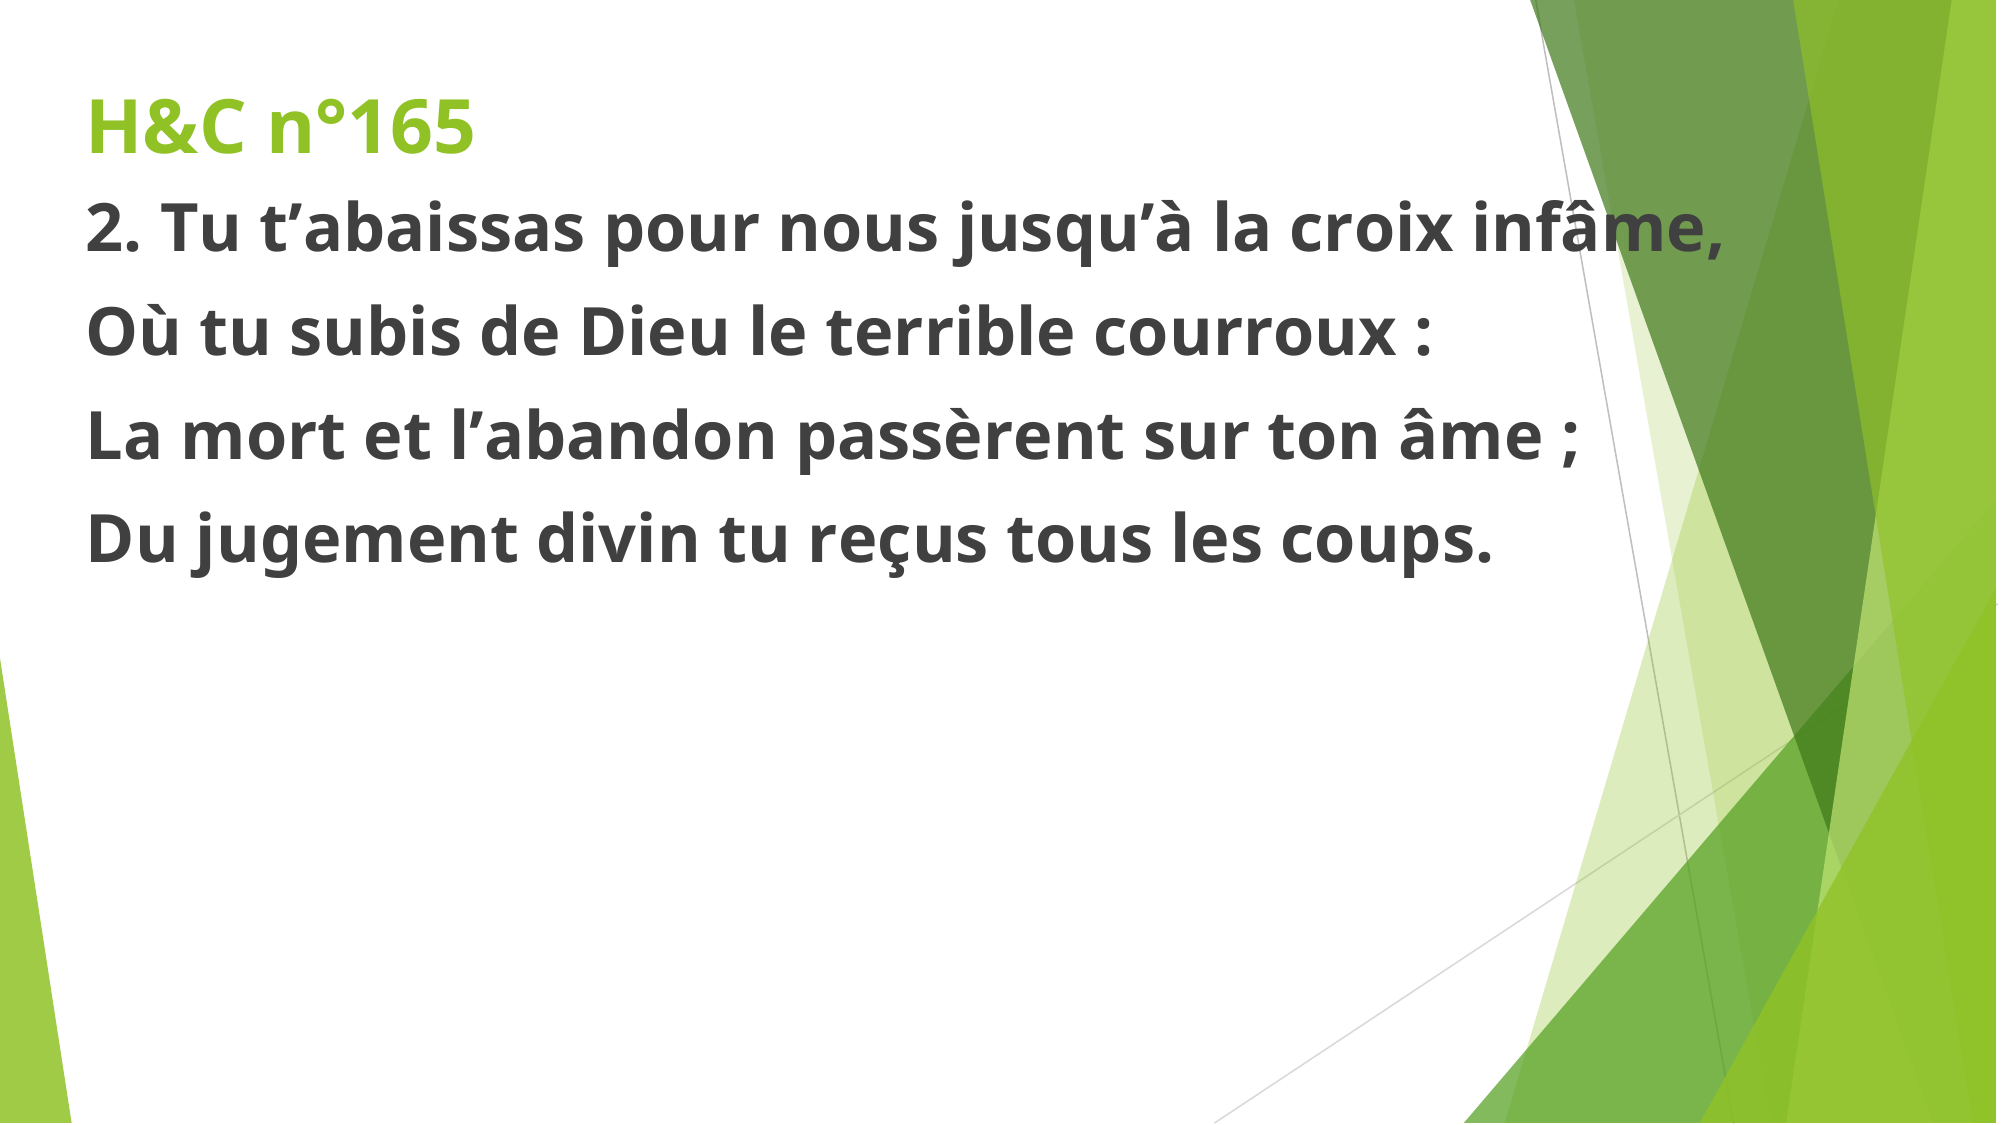

H&C n°165
2. Tu t’abaissas pour nous jusqu’à la croix infâme,
Où tu subis de Dieu le terrible courroux :
La mort et l’abandon passèrent sur ton âme ;
Du jugement divin tu reçus tous les coups.